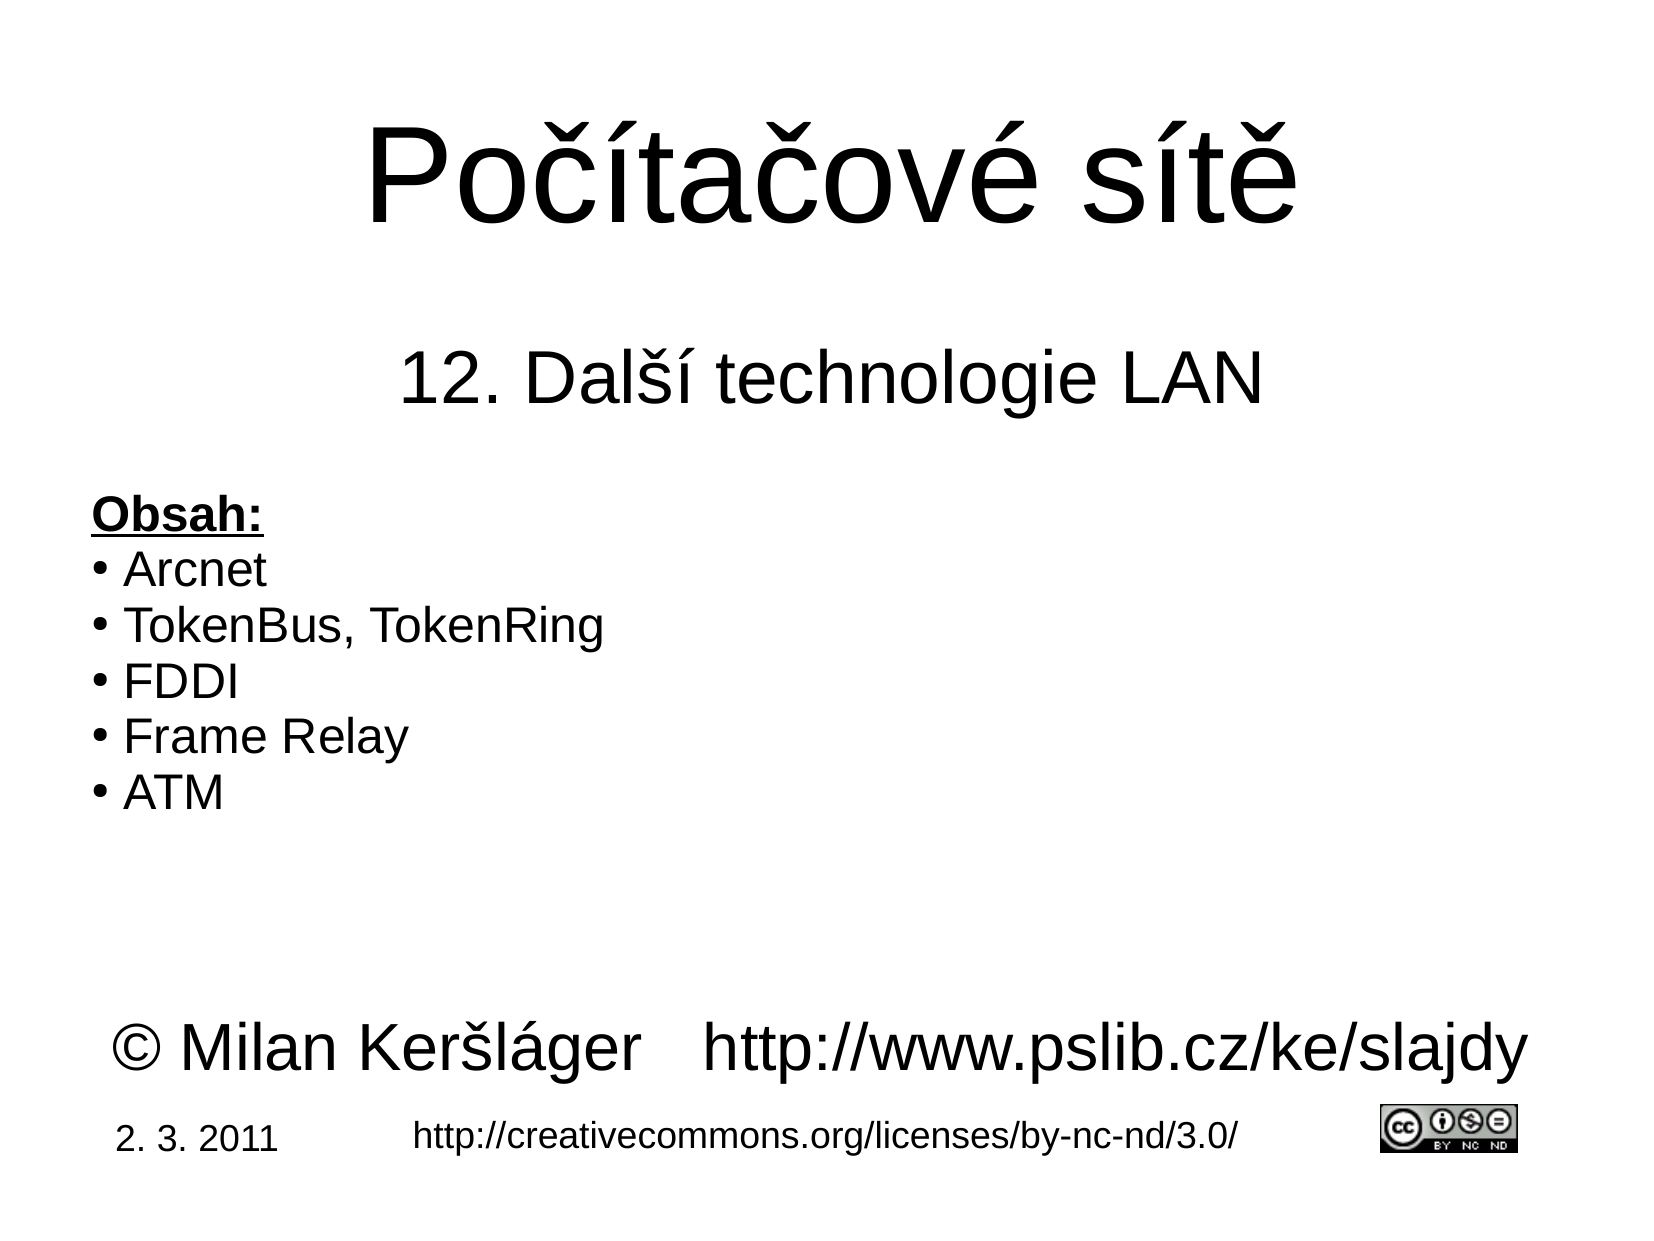

# Počítačové sítě 12. Další technologie LAN
Obsah:
 Arcnet
 TokenBus, TokenRing
 FDDI
 Frame Relay
 ATM
© Milan Keršláger	http://www.pslib.cz/ke/slajdy
http://creativecommons.org/licenses/by-nc-nd/3.0/
2. 3. 2011